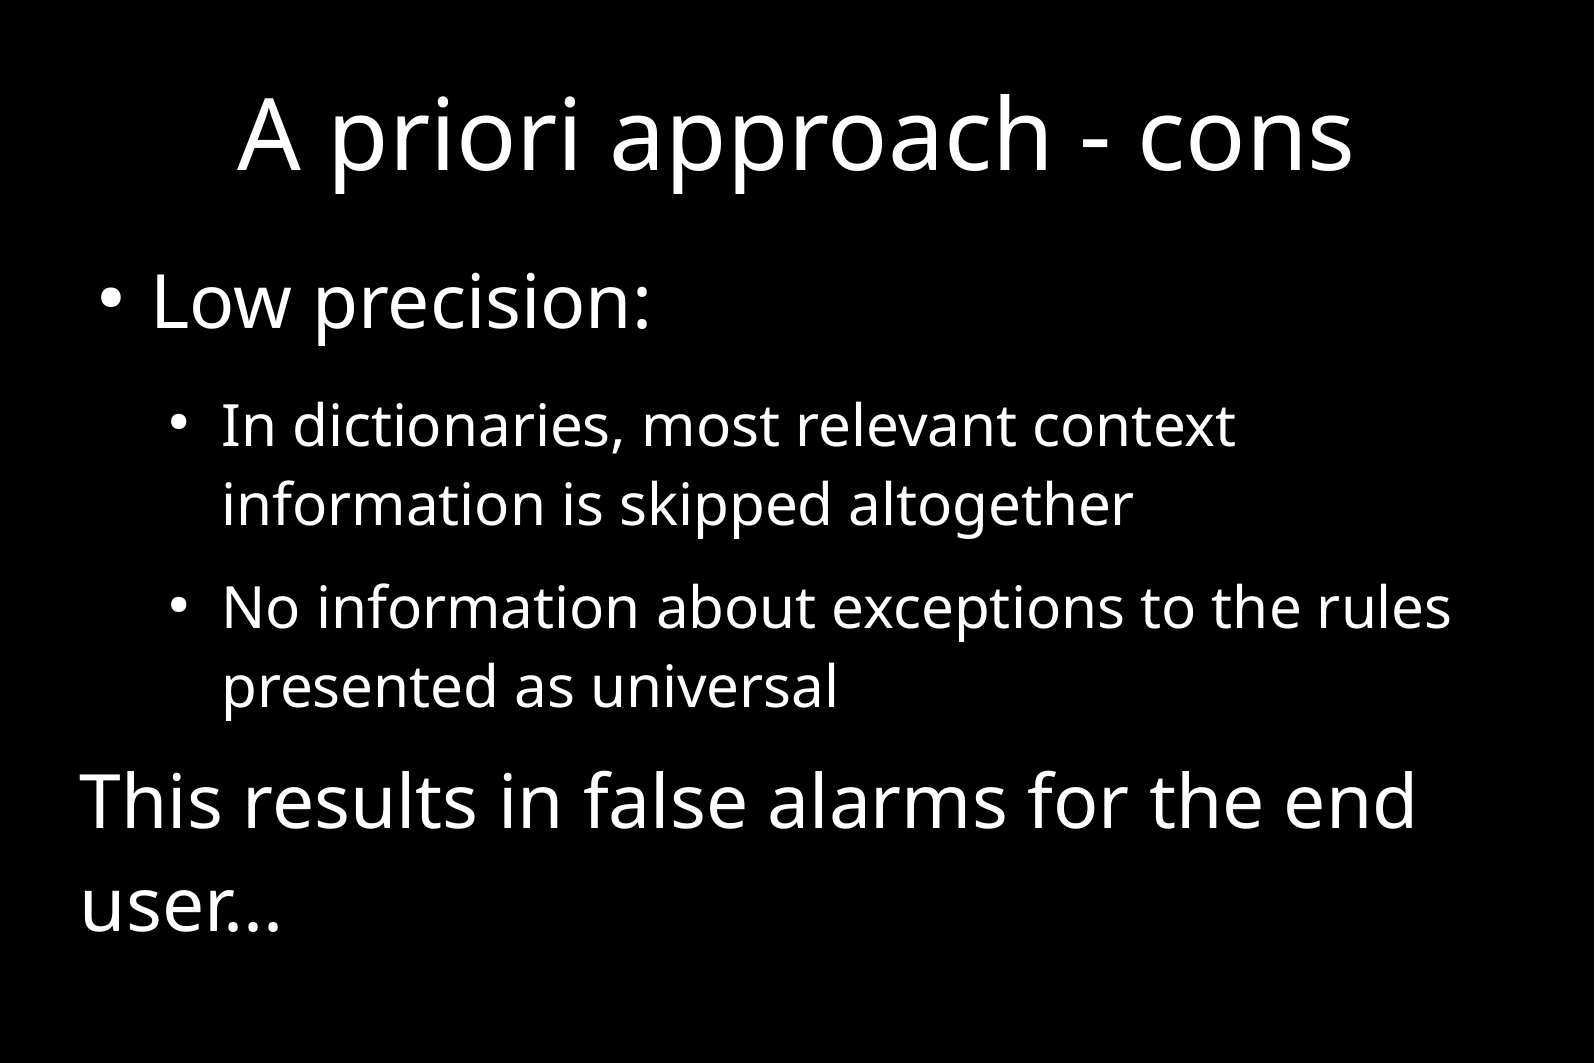

# A priori approach - cons
Low precision:
In dictionaries, most relevant context information is skipped altogether
No information about exceptions to the rules presented as universal
This results in false alarms for the end user...